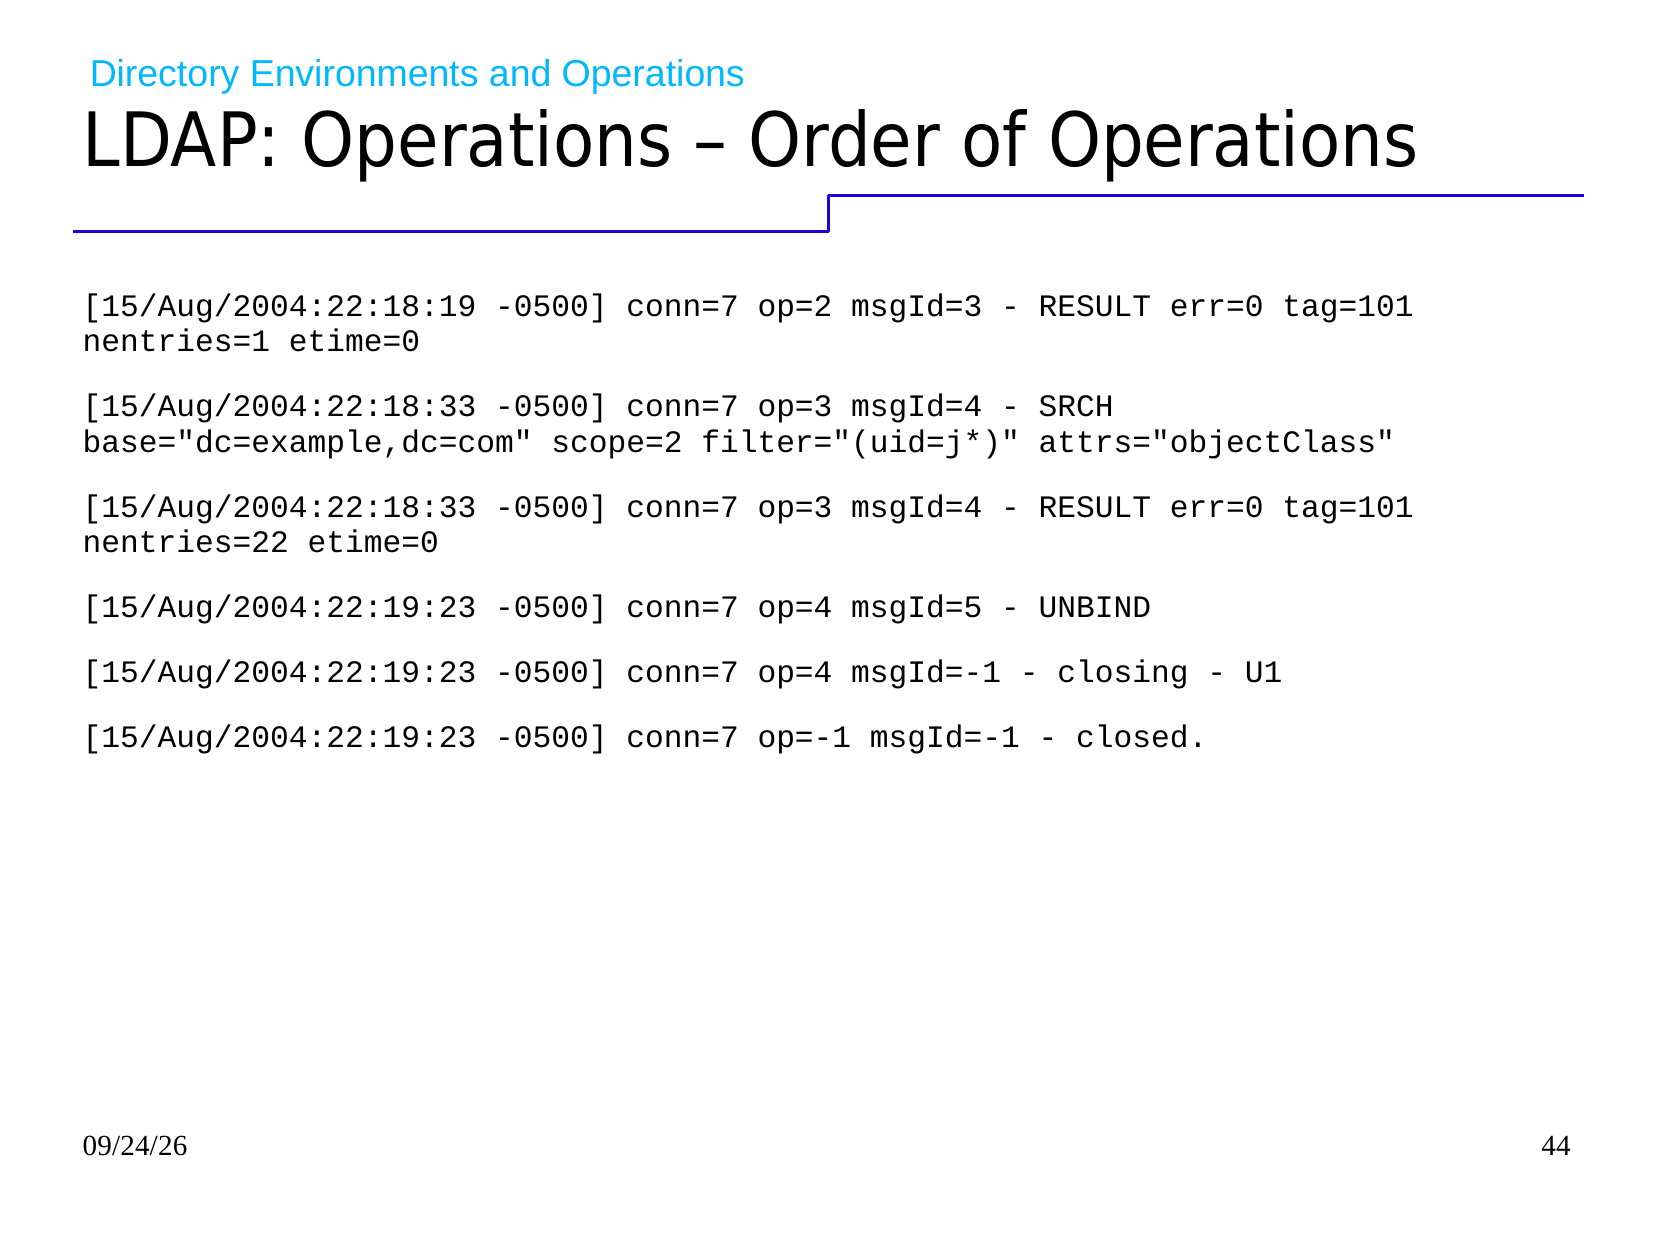

Directory Environments and Operations
# LDAP: Operations – Order of Operations
[15/Aug/2004:22:18:19 -0500] conn=7 op=2 msgId=3 - RESULT err=0 tag=101 nentries=1 etime=0
[15/Aug/2004:22:18:33 -0500] conn=7 op=3 msgId=4 - SRCH base="dc=example,dc=com" scope=2 filter="(uid=j*)" attrs="objectClass"
[15/Aug/2004:22:18:33 -0500] conn=7 op=3 msgId=4 - RESULT err=0 tag=101 nentries=22 etime=0
[15/Aug/2004:22:19:23 -0500] conn=7 op=4 msgId=5 - UNBIND
[15/Aug/2004:22:19:23 -0500] conn=7 op=4 msgId=-1 - closing - U1
[15/Aug/2004:22:19:23 -0500] conn=7 op=-1 msgId=-1 - closed.
44